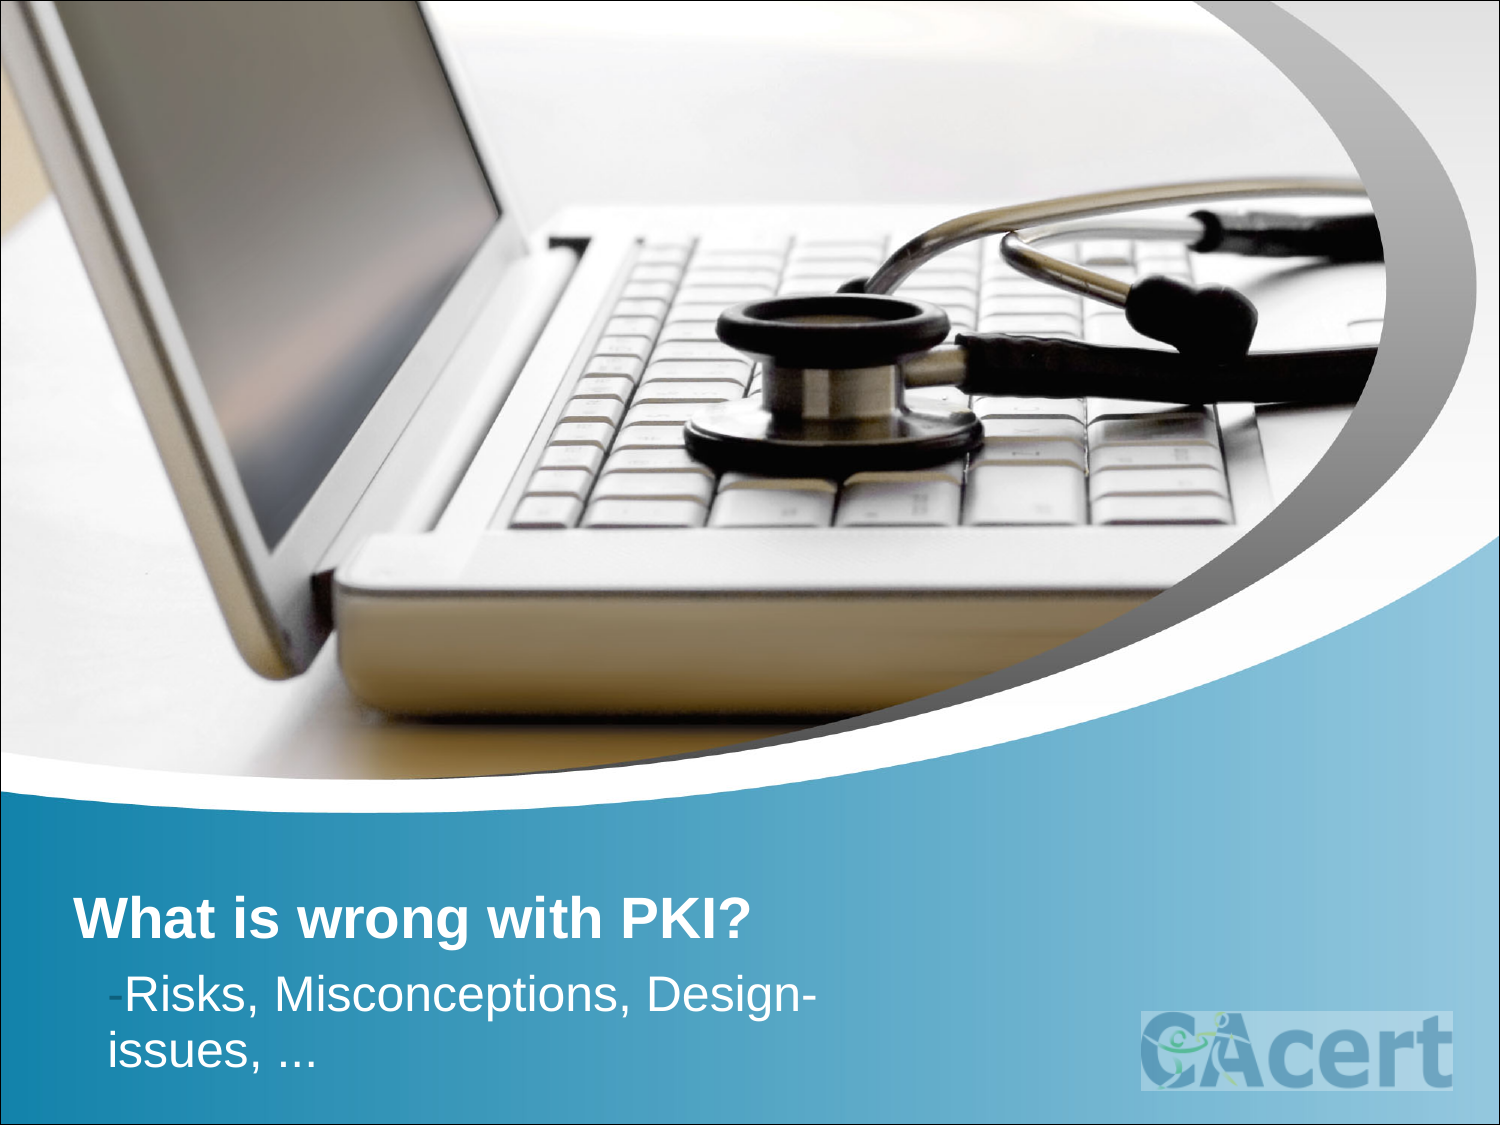

# What is wrong with PKI?
Risks, Misconceptions, Design-issues, ...